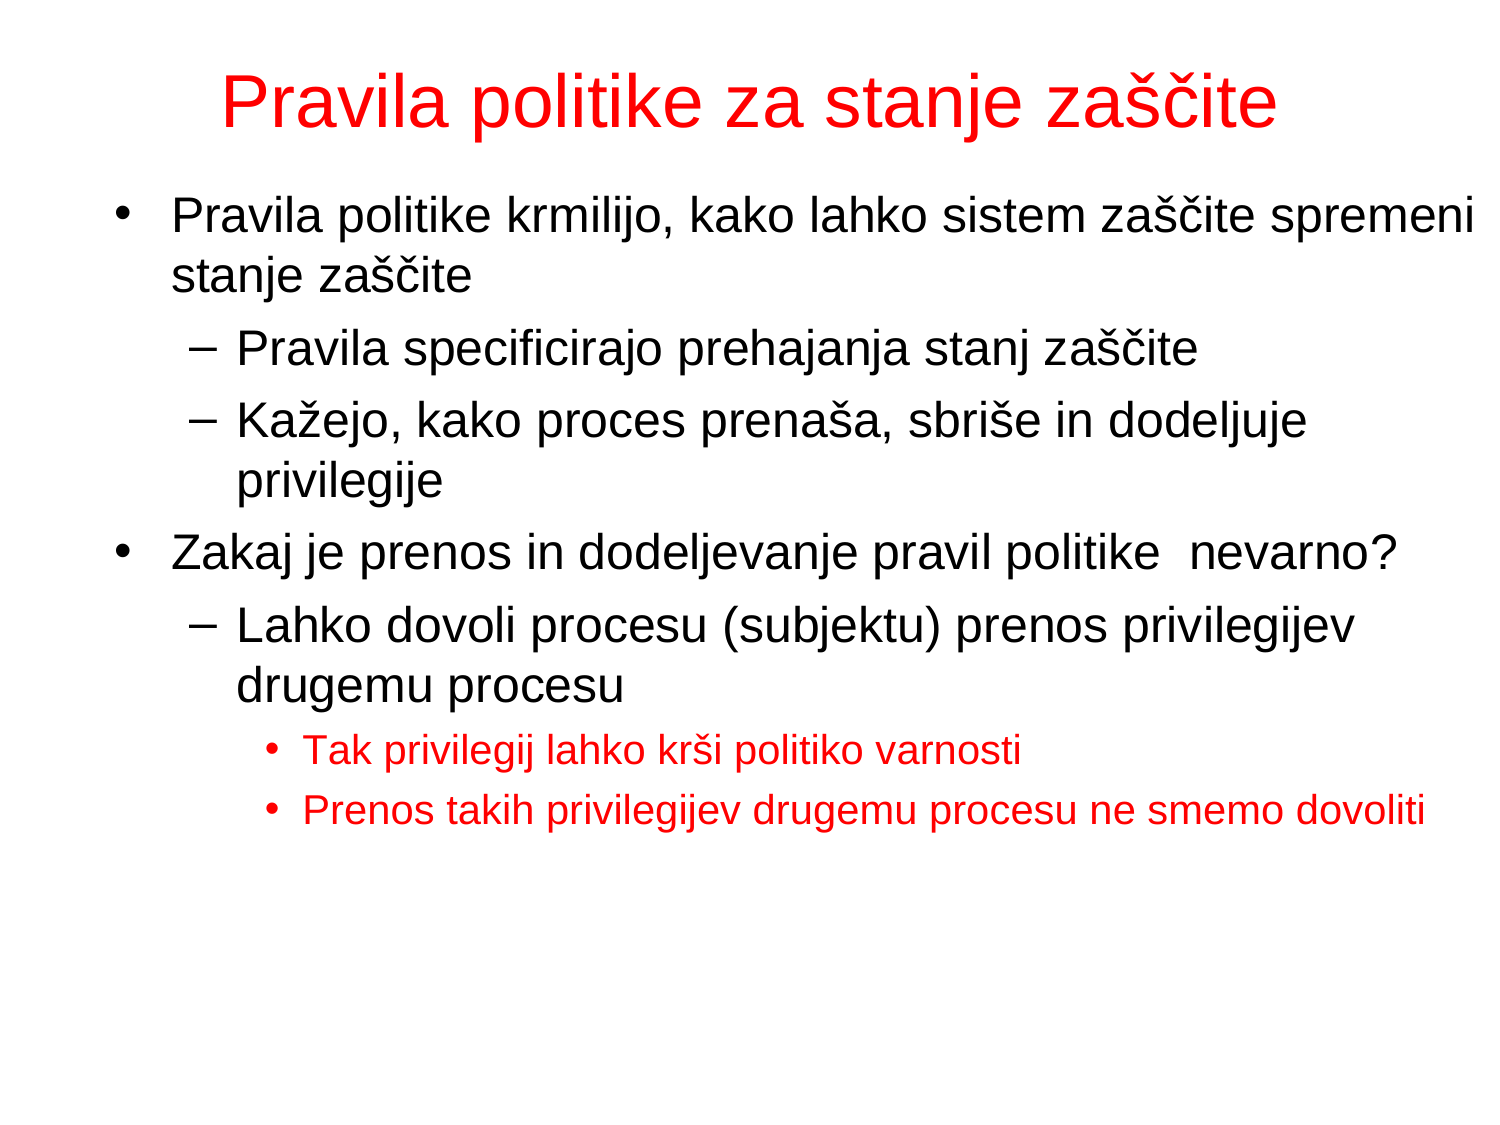

# Pravila politike za stanje zaščite
Pravila politike krmilijo, kako lahko sistem zaščite spremeni stanje zaščite
Pravila specificirajo prehajanja stanj zaščite
Kažejo, kako proces prenaša, sbriše in dodeljuje privilegije
Zakaj je prenos in dodeljevanje pravil politike nevarno?
Lahko dovoli procesu (subjektu) prenos privilegijev drugemu procesu
Tak privilegij lahko krši politiko varnosti
Prenos takih privilegijev drugemu procesu ne smemo dovoliti